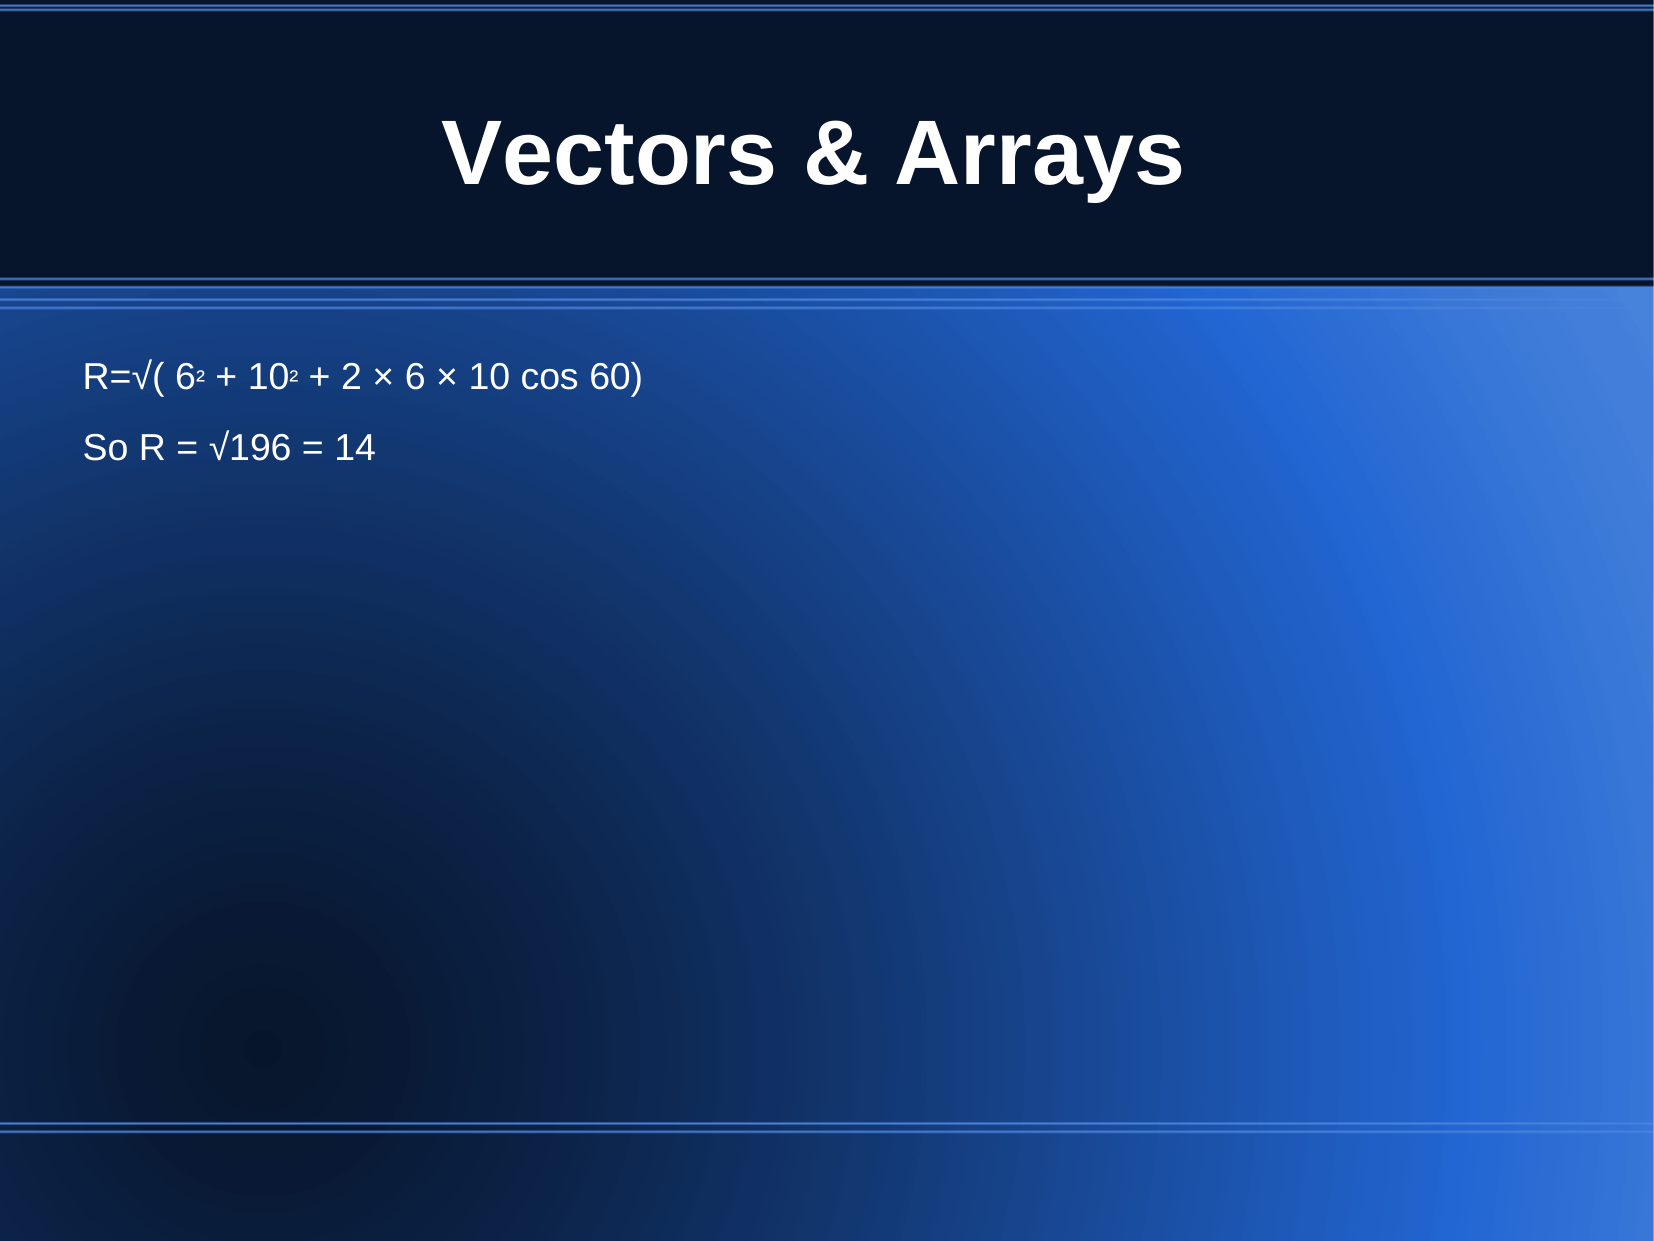

# Vectors & Arrays
R=√( 6² + 10² + 2 × 6 × 10 cos 60)
So R = √196 = 14